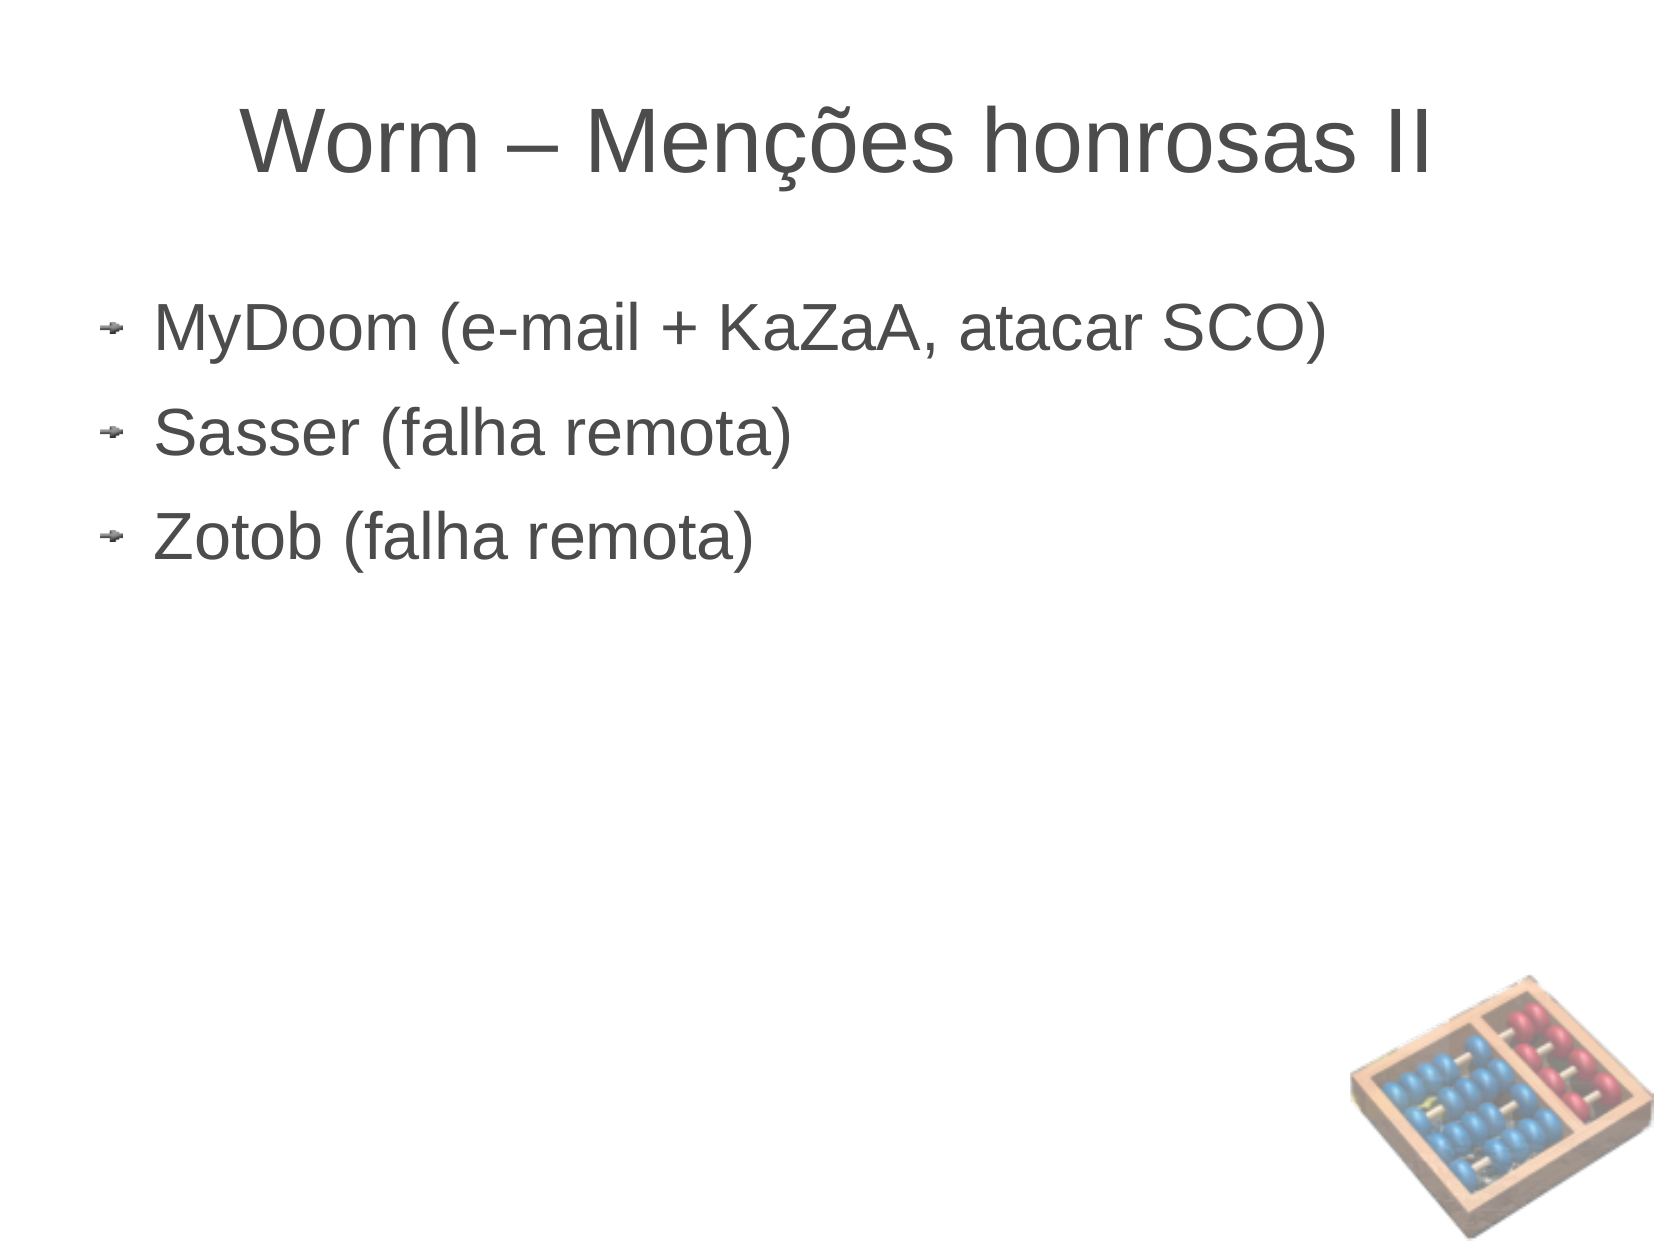

# Worm – Menções honrosas II
MyDoom (e-mail + KaZaA, atacar SCO)
Sasser (falha remota)
Zotob (falha remota)